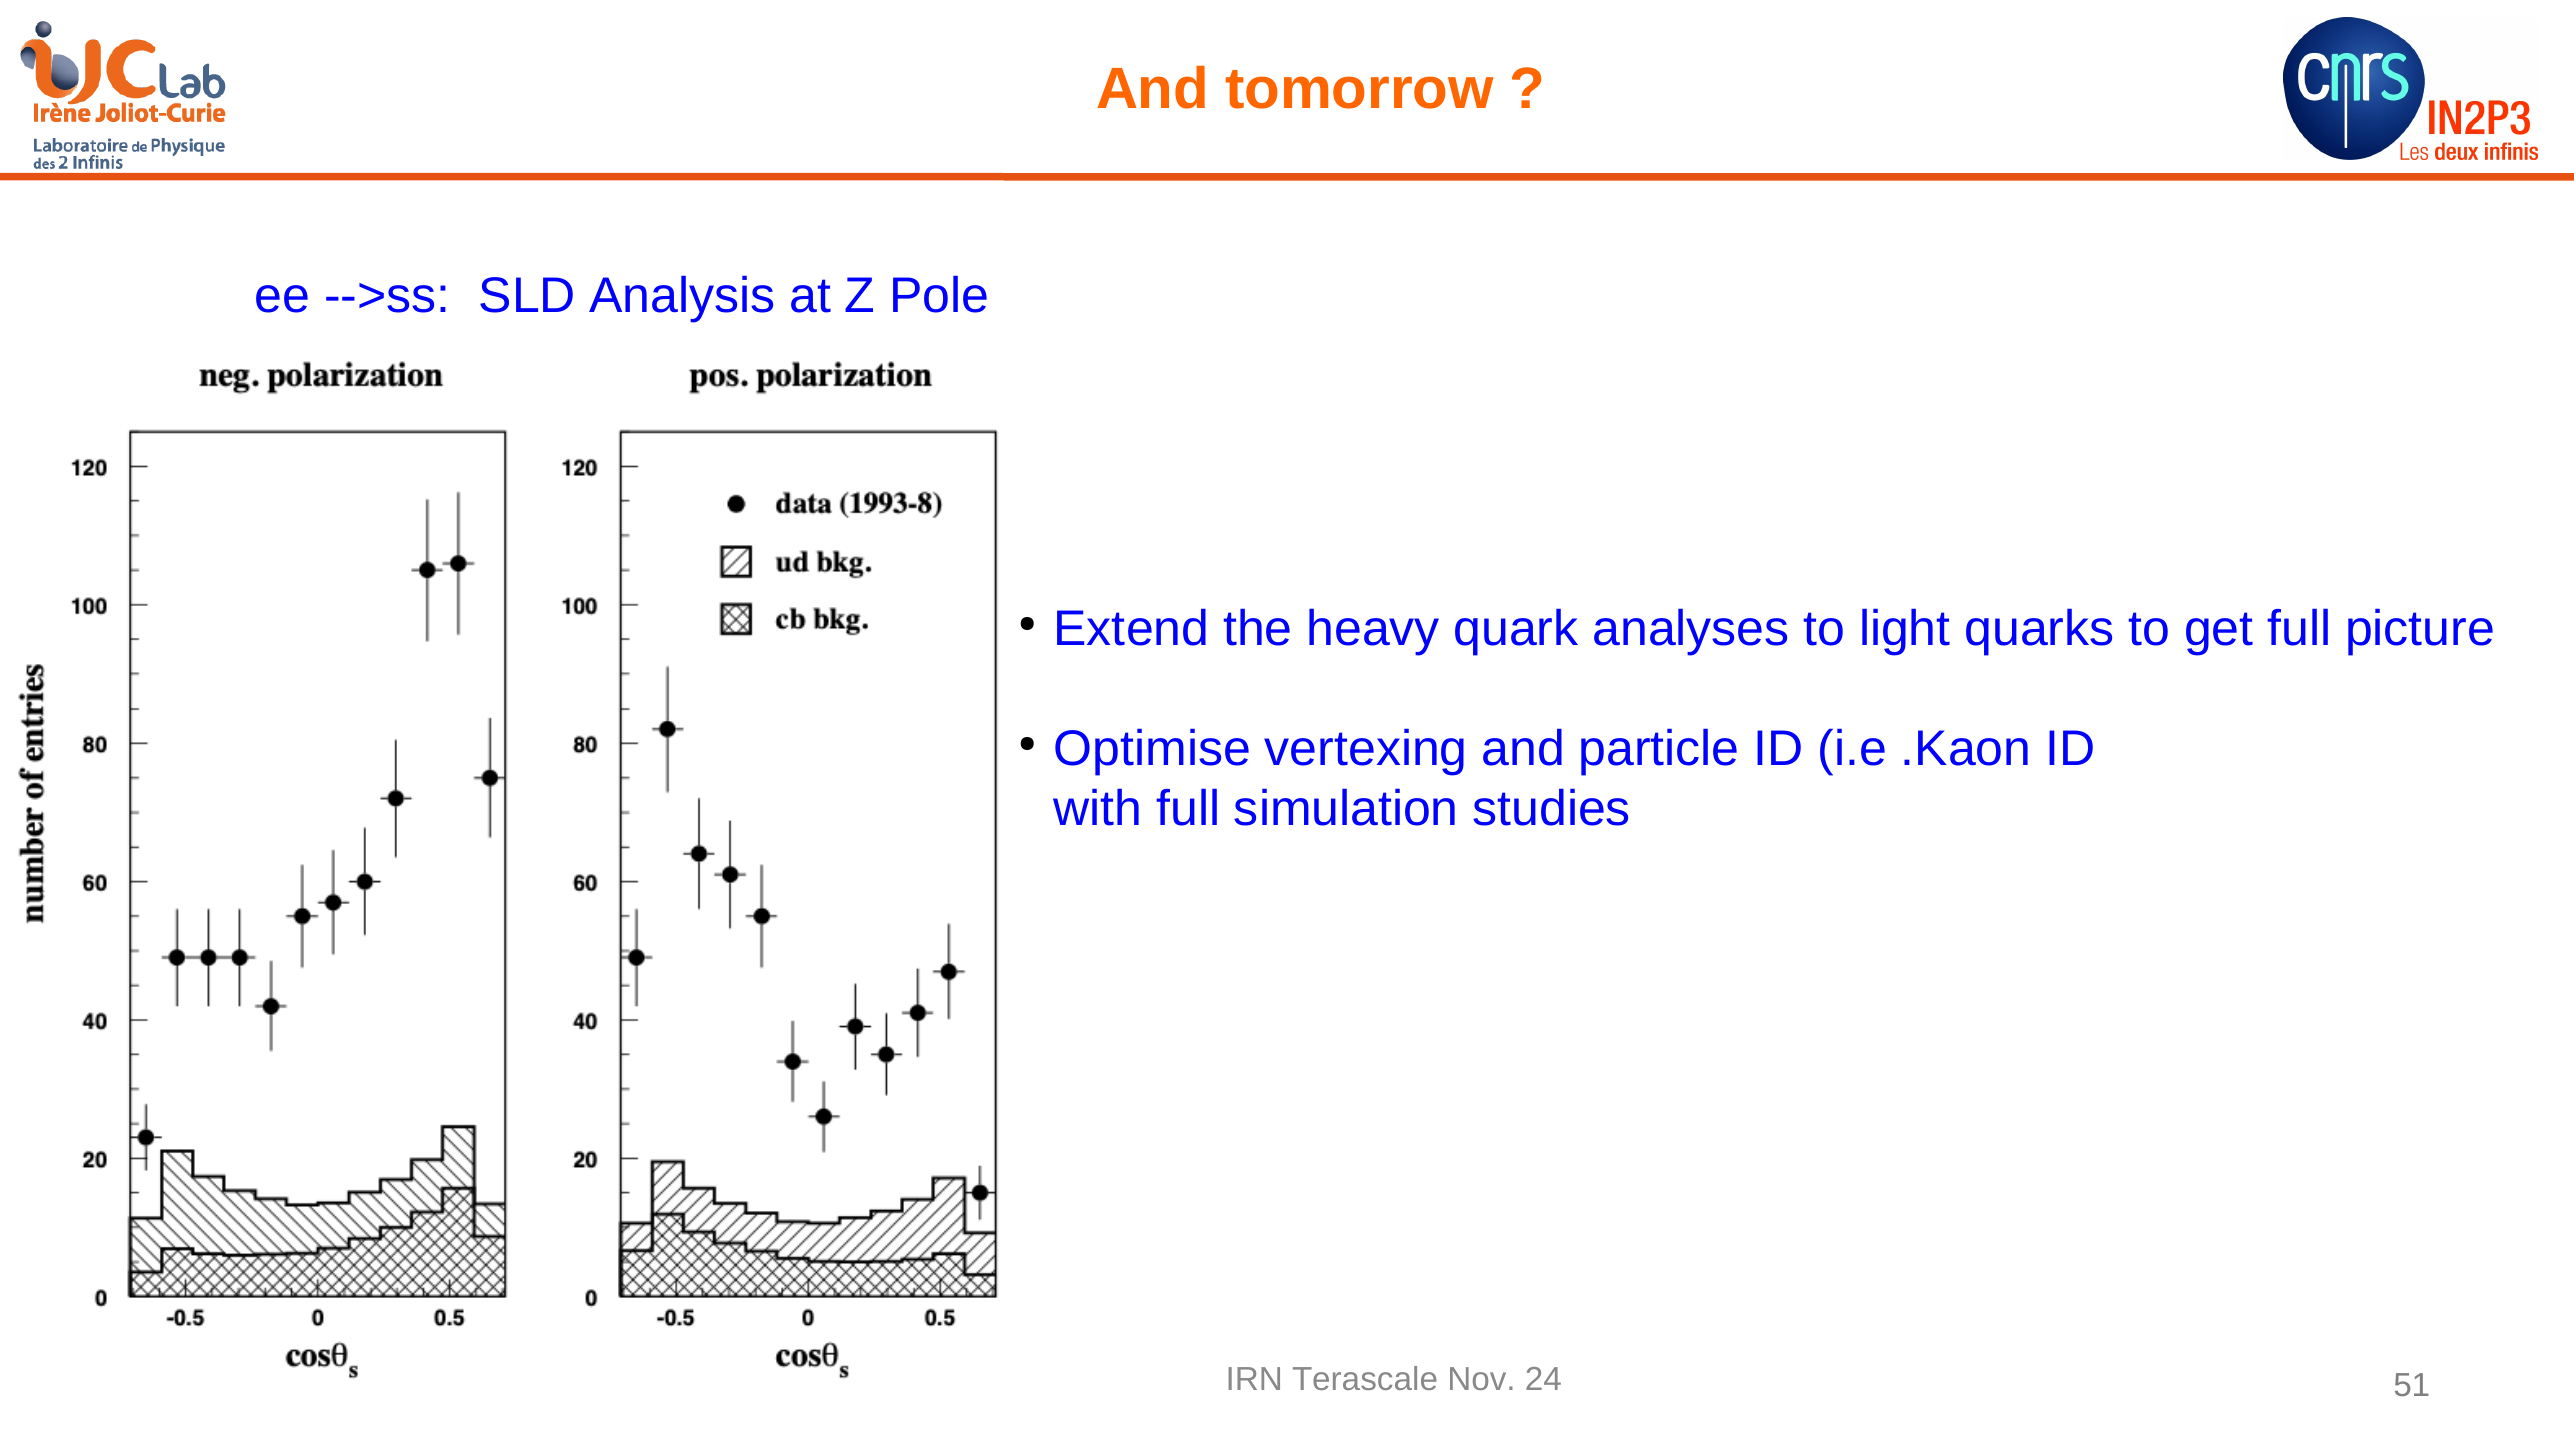

# And tomorrow ?
ee -->ss: SLD Analysis at Z Pole
Extend the heavy quark analyses to light quarks to get full picture
Optimise vertexing and particle ID (i.e .Kaon ID
with full simulation studies
51